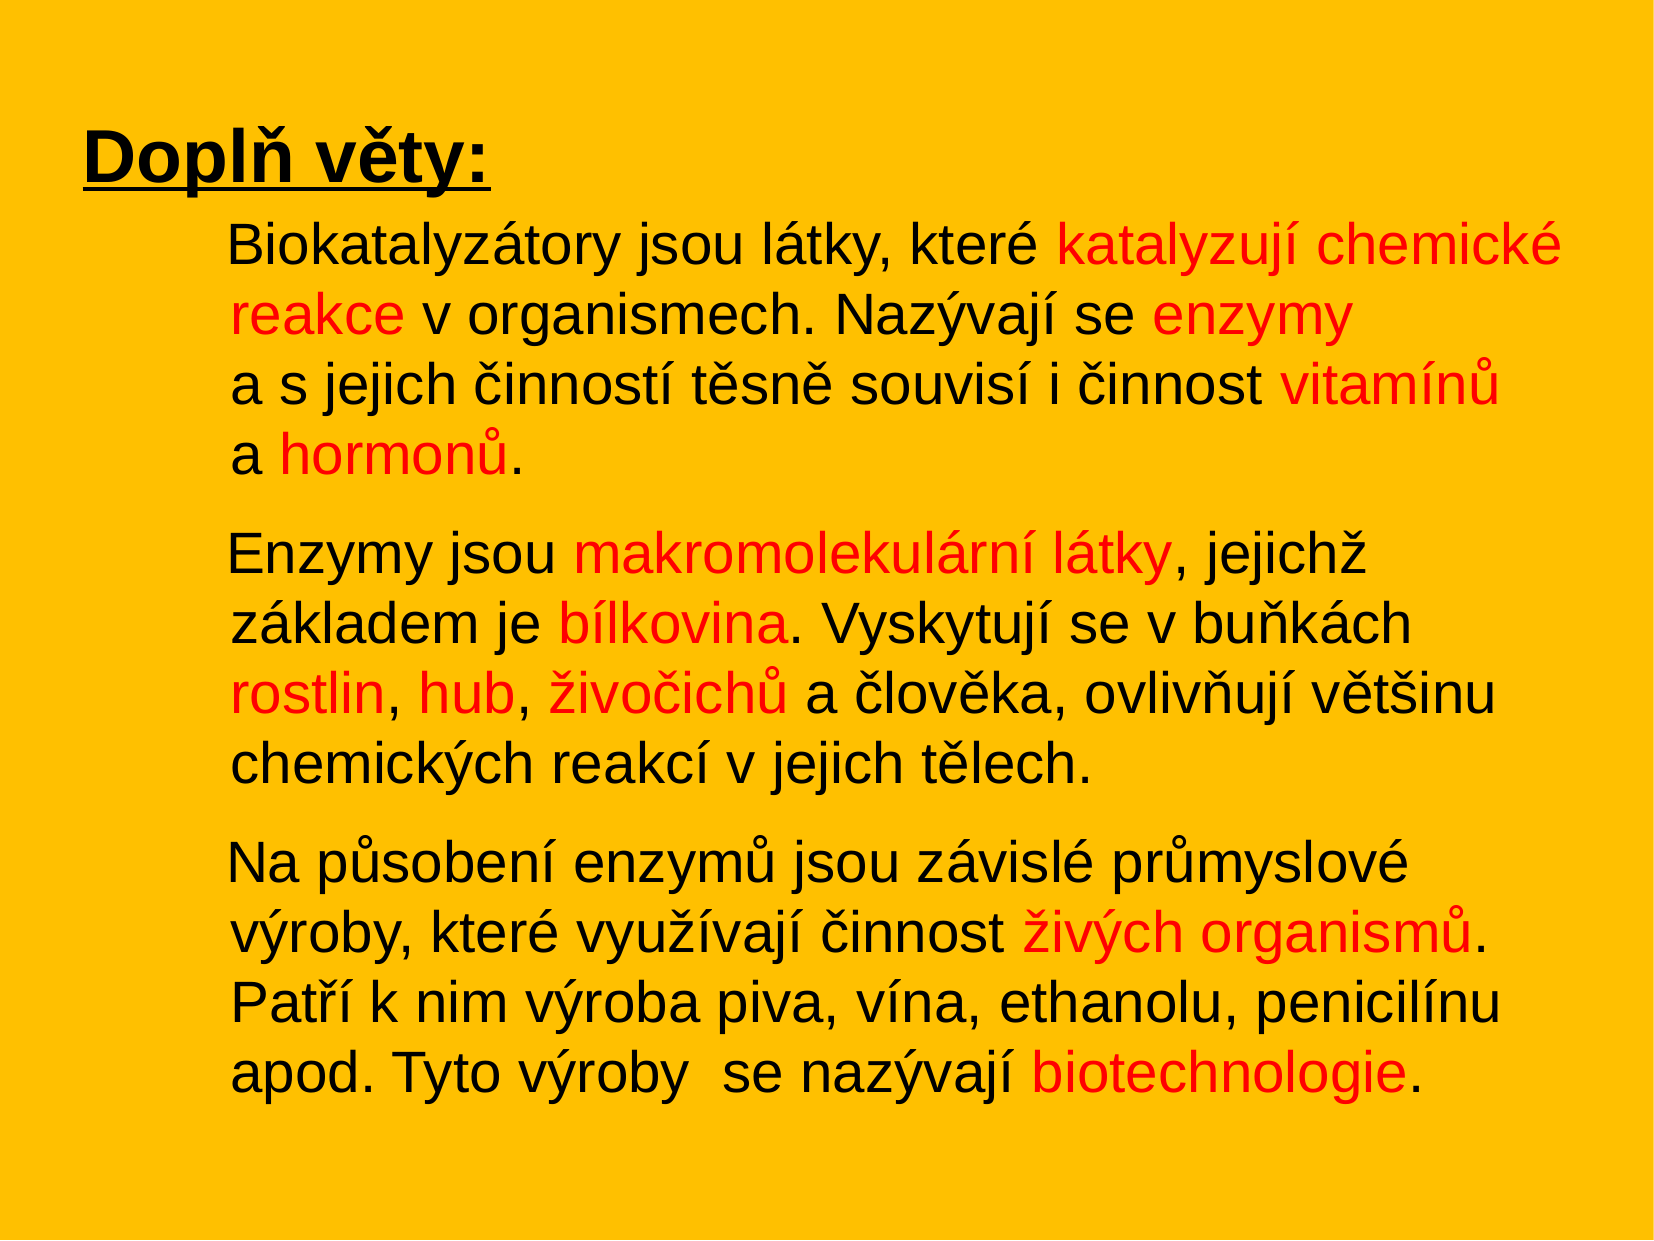

# Doplň věty:
 Biokatalyzátory jsou látky, které katalyzují chemické reakce v organismech. Nazývají se enzymy a s jejich činností těsně souvisí i činnost vitamínů a hormonů.
 Enzymy jsou makromolekulární látky, jejichž základem je bílkovina. Vyskytují se v buňkách rostlin, hub, živočichů a člověka, ovlivňují většinu chemických reakcí v jejich tělech.
 Na působení enzymů jsou závislé průmyslové výroby, které využívají činnost živých organismů. Patří k nim výroba piva, vína, ethanolu, penicilínu apod. Tyto výroby se nazývají biotechnologie.